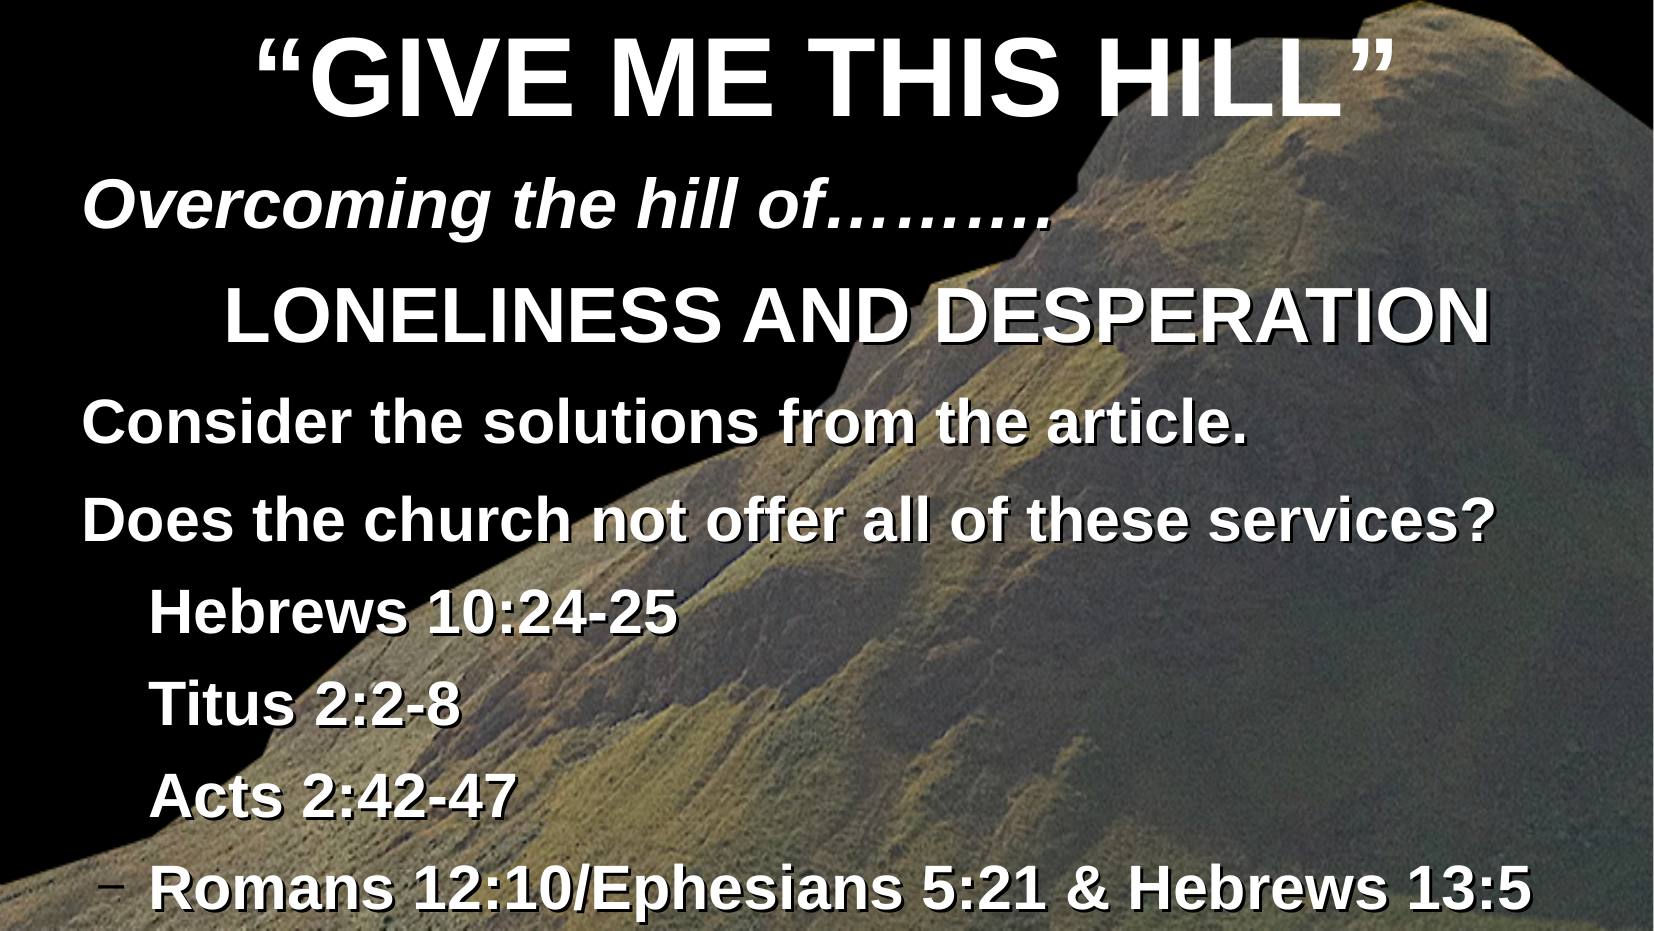

# “GIVE ME THIS HILL”
Overcoming the hill of……….
LONELINESS AND DESPERATION
Consider the solutions from the article.
Does the church not offer all of these services?
Hebrews 10:24-25
Titus 2:2-8
Acts 2:42-47
Romans 12:10/Ephesians 5:21 & Hebrews 13:5